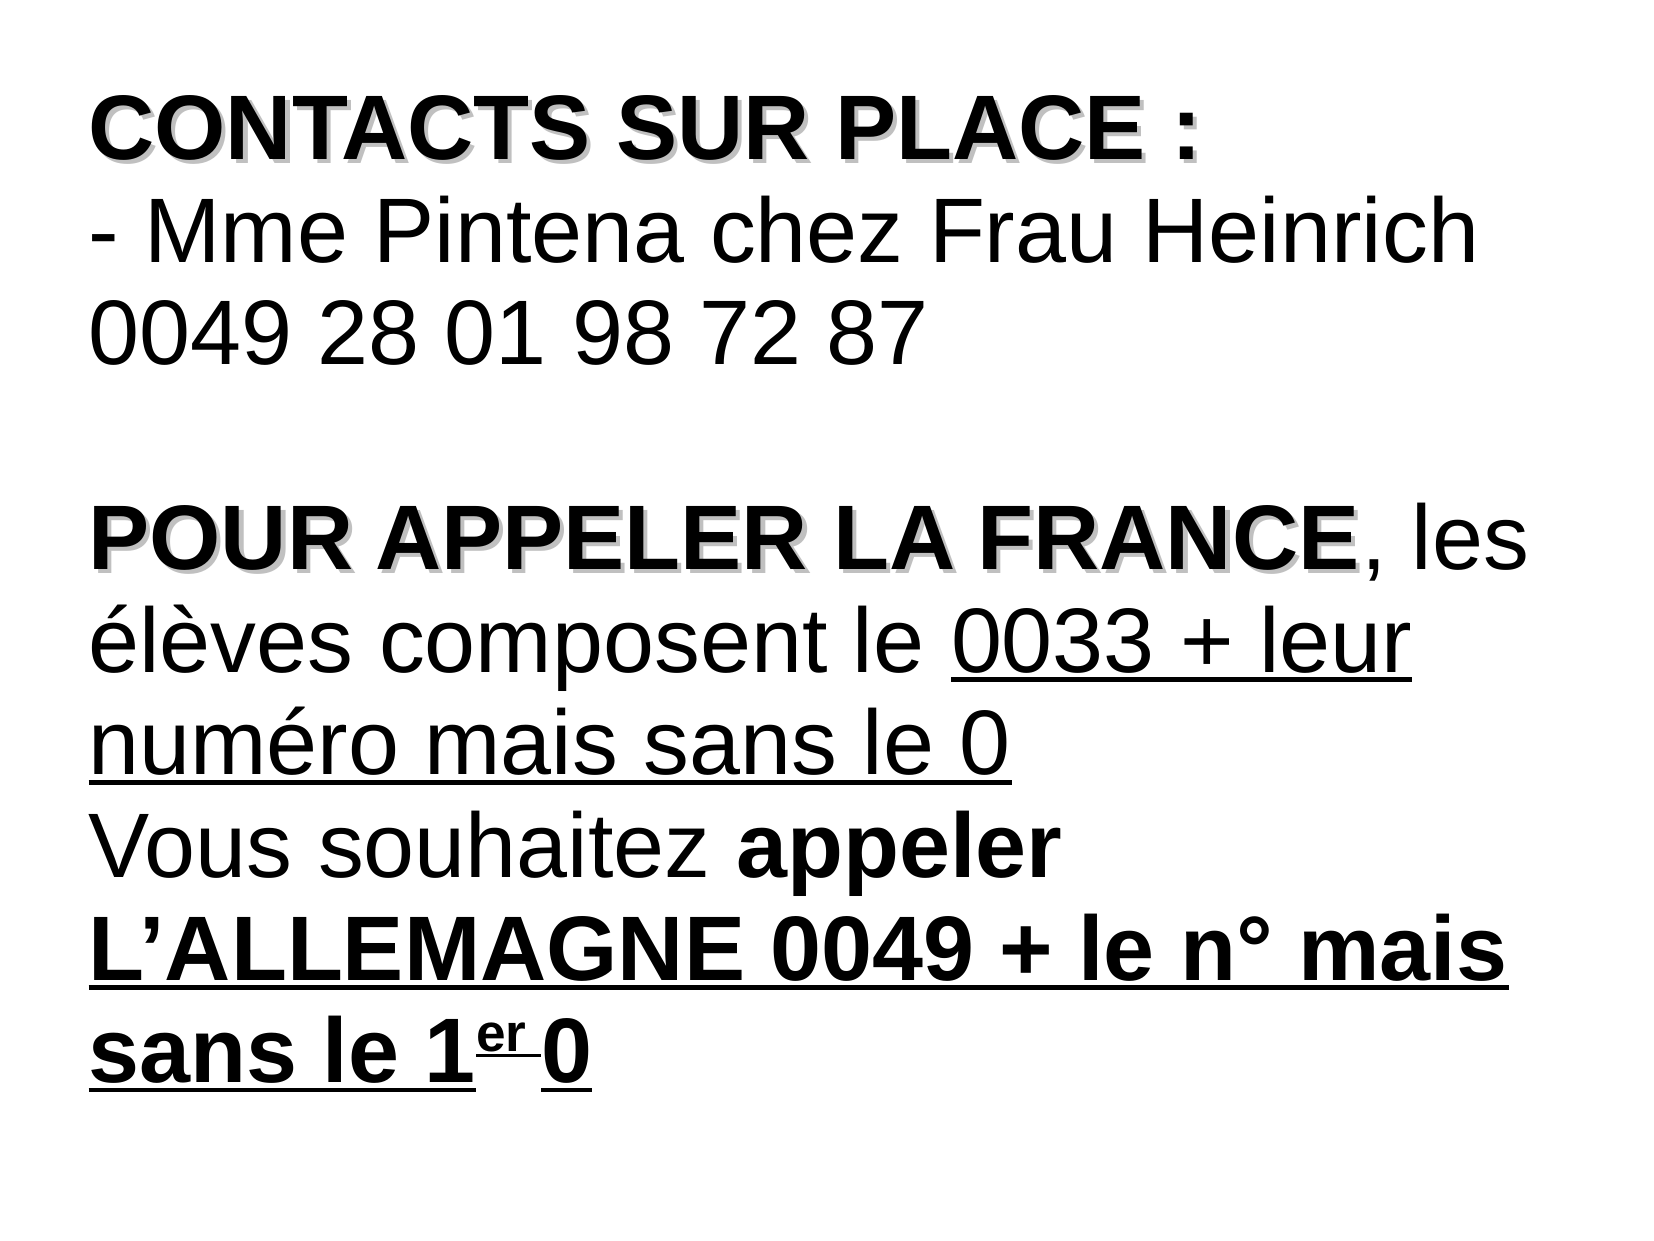

# CONTACTS SUR PLACE : - Mme Pintena chez Frau Heinrich 0049 28 01 98 72 87 POUR APPELER LA FRANCE, les élèves composent le 0033 + leur numéro mais sans le 0 Vous souhaitez appeler L’ALLEMAGNE 0049 + le n° mais sans le 1er 0